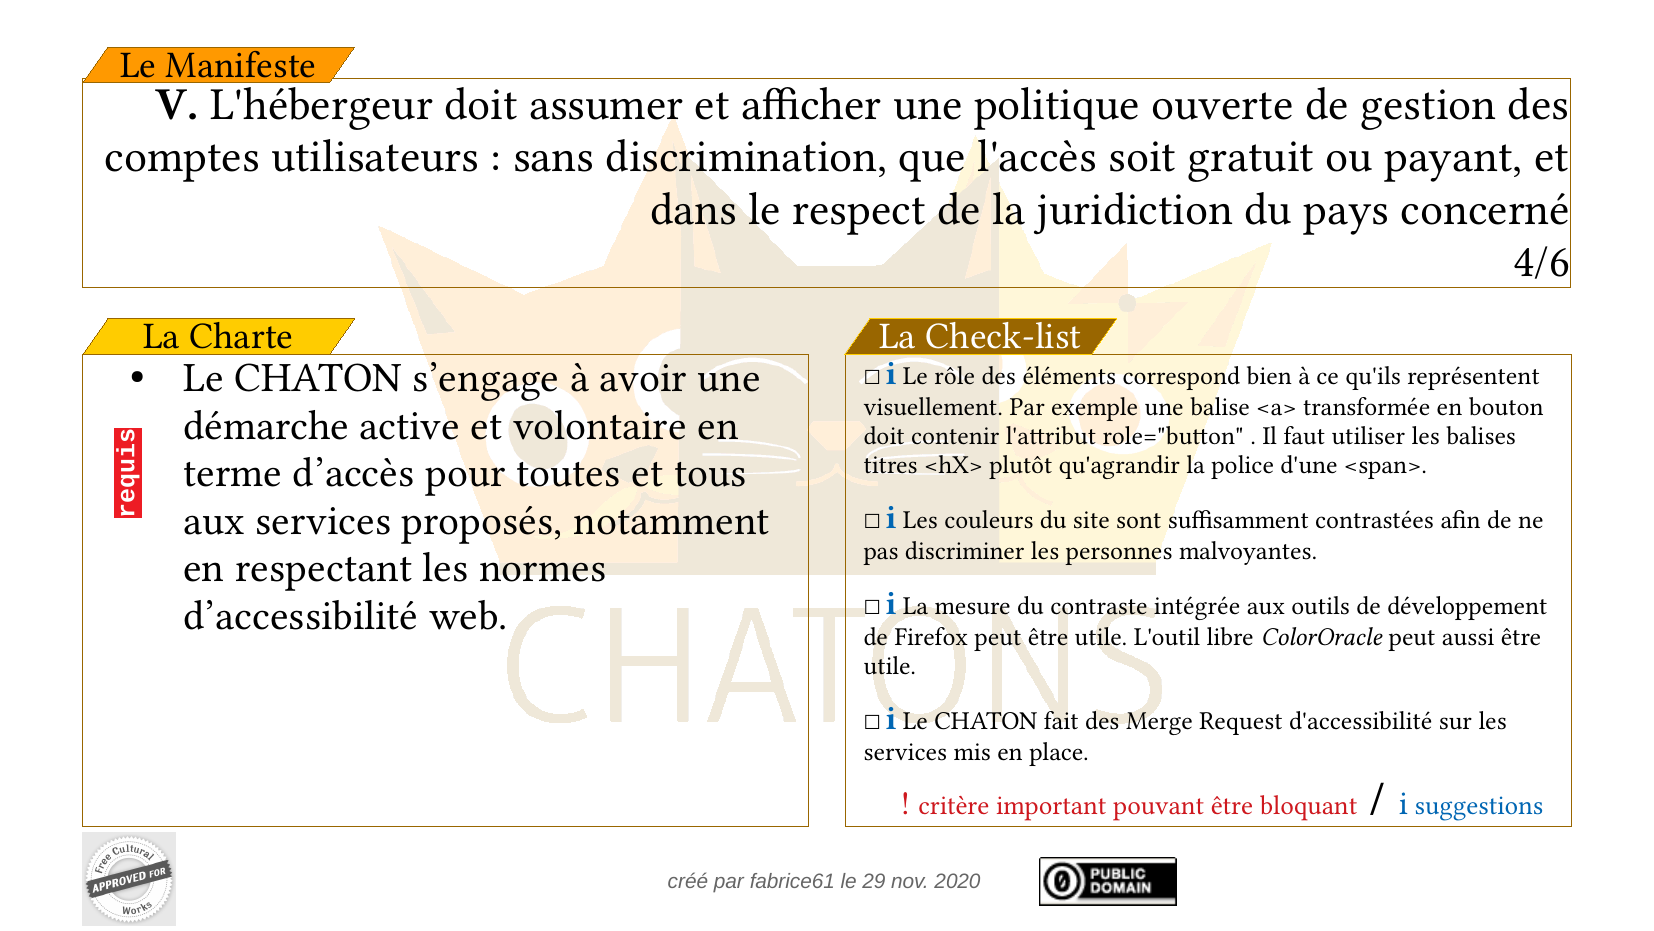

Le Manifeste
# V. L'hébergeur doit assumer et afficher une politique ouverte de gestion des comptes utilisateurs : sans discrimination, que l'accès soit gratuit ou payant, et dans le respect de la juridiction du pays concerné 4/6
La Charte
La Check-list
Le CHATON s’engage à avoir une démarche active et volontaire en terme d’accès pour toutes et tous aux services proposés, notamment en respectant les normes d’accessibilité web.
☐ i Le rôle des éléments correspond bien à ce qu'ils représentent visuellement. Par exemple une balise <a> transformée en bouton doit contenir l'attribut role="button" . Il faut utiliser les balises titres <hX> plutôt qu'agrandir la police d'une <span>.
☐ i Les couleurs du site sont suffisamment contrastées afin de ne pas discriminer les personnes malvoyantes.
☐ i La mesure du contraste intégrée aux outils de développement de Firefox peut être utile. L'outil libre ColorOracle peut aussi être utile.
☐ i Le CHATON fait des Merge Request d'accessibilité sur les services mis en place.
requis